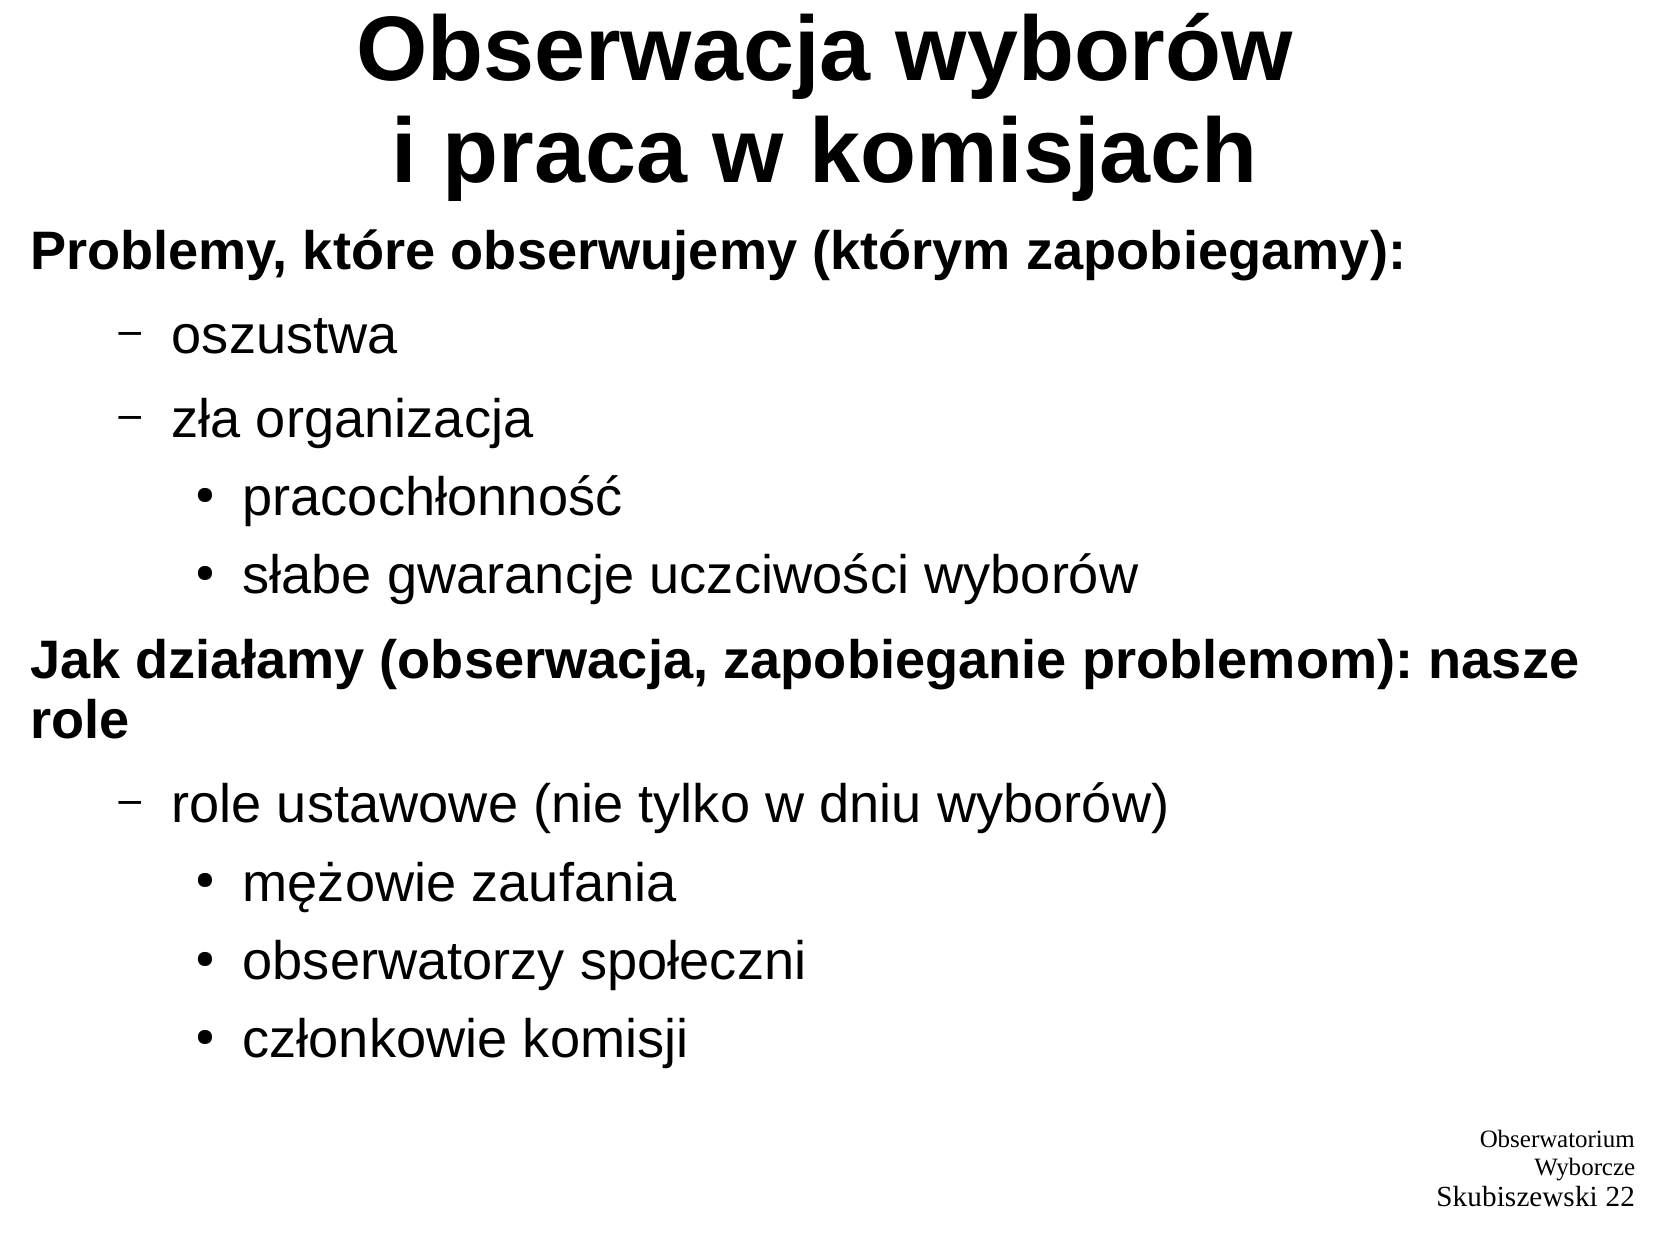

# Obserwacja wyborów i praca w komisjach
Problemy, które obserwujemy (którym zapobiegamy):
oszustwa
zła organizacja
pracochłonność
słabe gwarancje uczciwości wyborów
Jak działamy (obserwacja, zapobieganie problemom): nasze role
role ustawowe (nie tylko w dniu wyborów)
mężowie zaufania
obserwatorzy społeczni
członkowie komisji
22